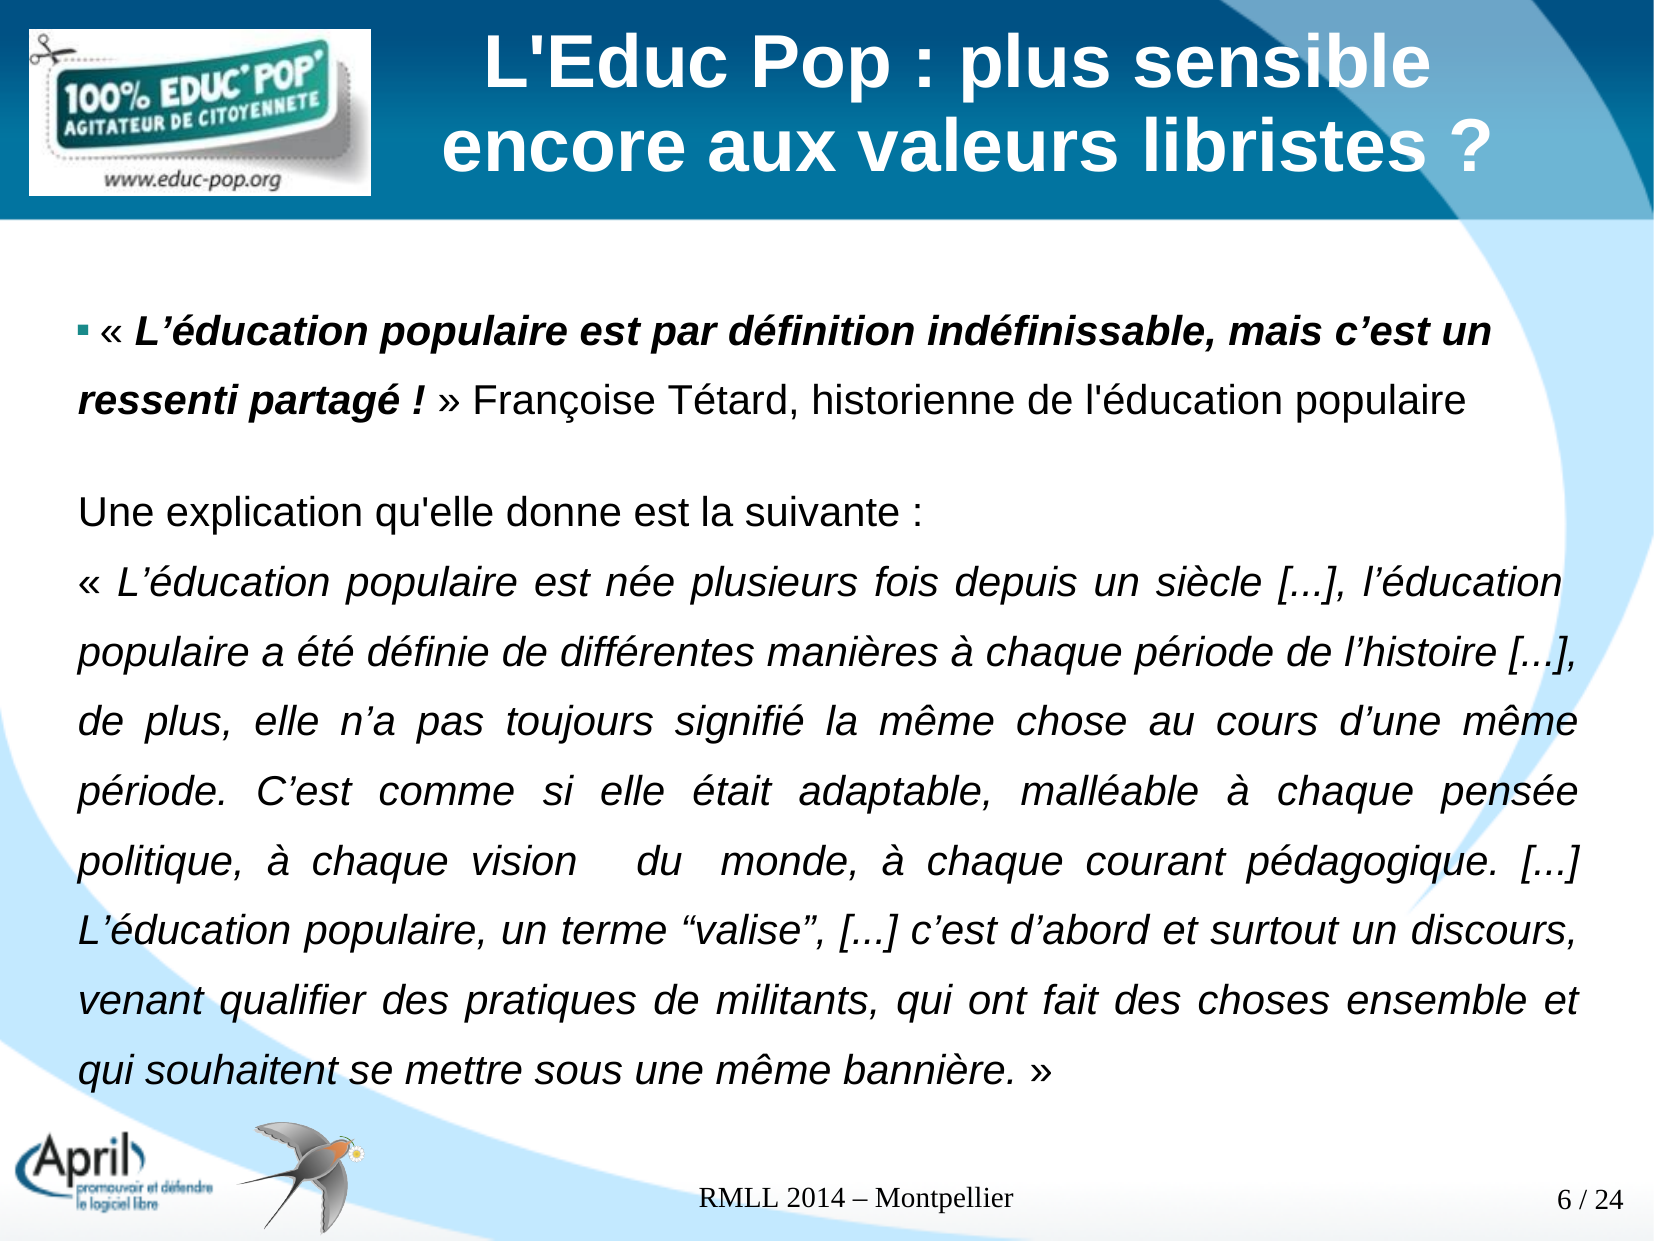

# L'Educ Pop : plus sensible encore aux valeurs libristes ?
 « L’éducation populaire est par définition indéfinissable, mais c’est un ressenti partagé ! » Françoise Tétard, historienne de l'éducation populaire
Une explication qu'elle donne est la suivante :
« L’éducation populaire est née plusieurs fois depuis un siècle [...], l’éducation populaire a été définie de différentes manières à chaque période de l’histoire [...], de plus, elle n’a pas toujours signifié la même chose au cours d’une même période. C’est comme si elle était adaptable, malléable à chaque pensée politique, à chaque vision 	du 	monde, à chaque courant pédagogique. [...] L’éducation populaire, un terme “valise”, [...] c’est d’abord et surtout un discours, venant qualifier des pratiques de militants, qui ont fait des choses ensemble et qui souhaitent se mettre sous une même bannière. »
6
L'informatique libre